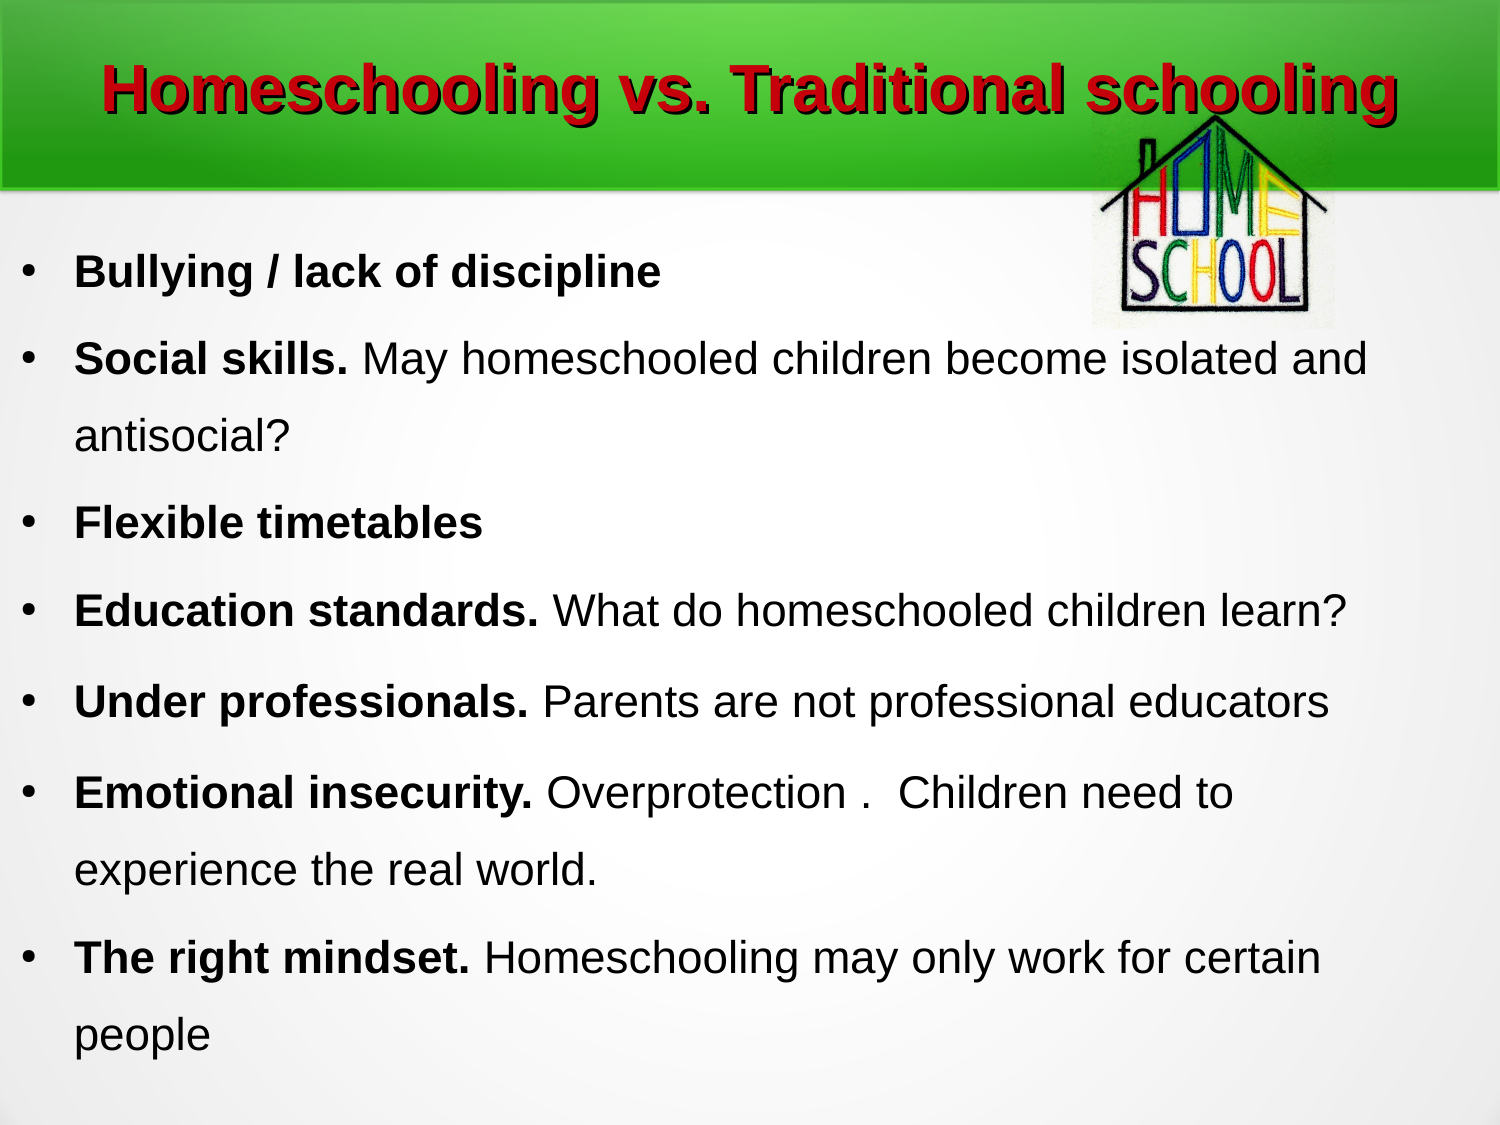

# Homeschooling vs. Traditional schooling
Bullying / lack of discipline
Social skills. May homeschooled children become isolated and antisocial?
Flexible timetables
Education standards. What do homeschooled children learn?
Under professionals. Parents are not professional educators
Emotional insecurity. Overprotection . Children need to experience the real world.
The right mindset. Homeschooling may only work for certain people